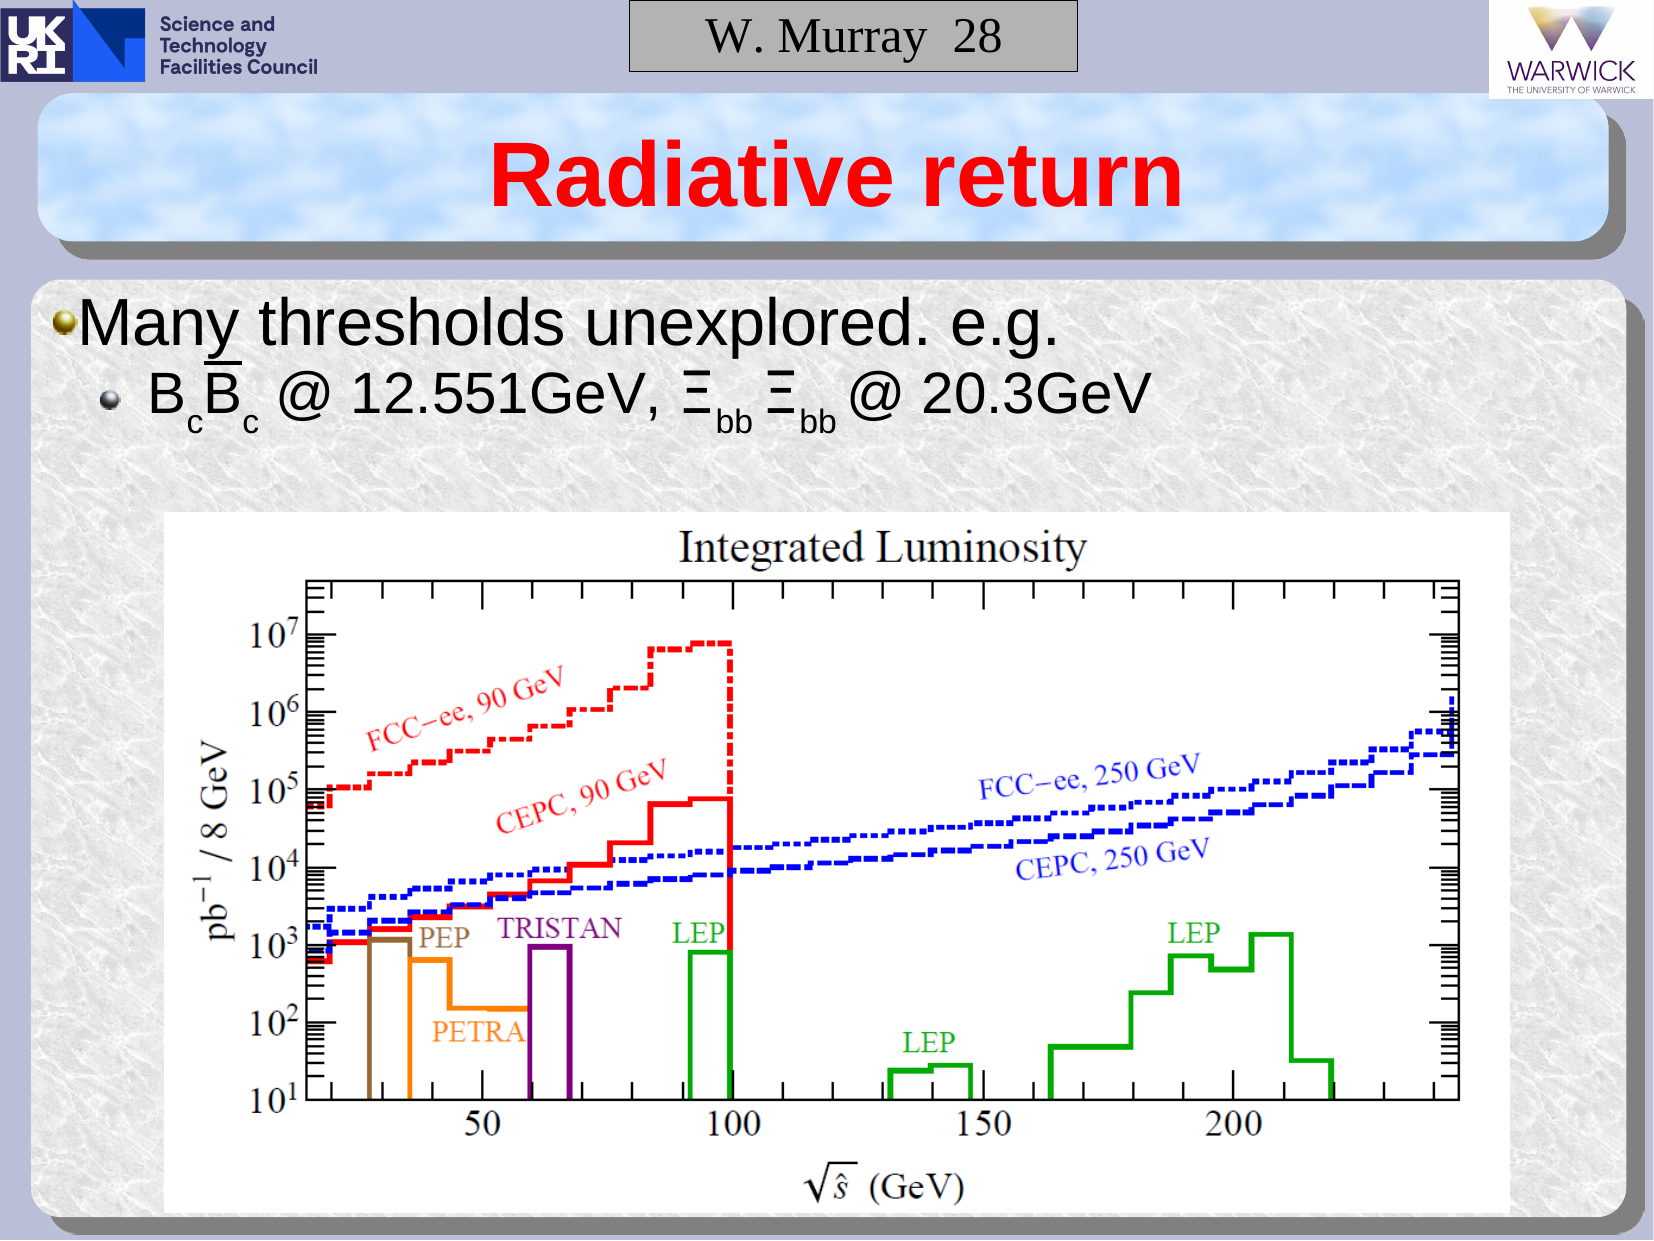

# Radiative return
Many thresholds unexplored. e.g.
BcBc @ 12.551GeV, Ξbb Ξbb @ 20.3GeV